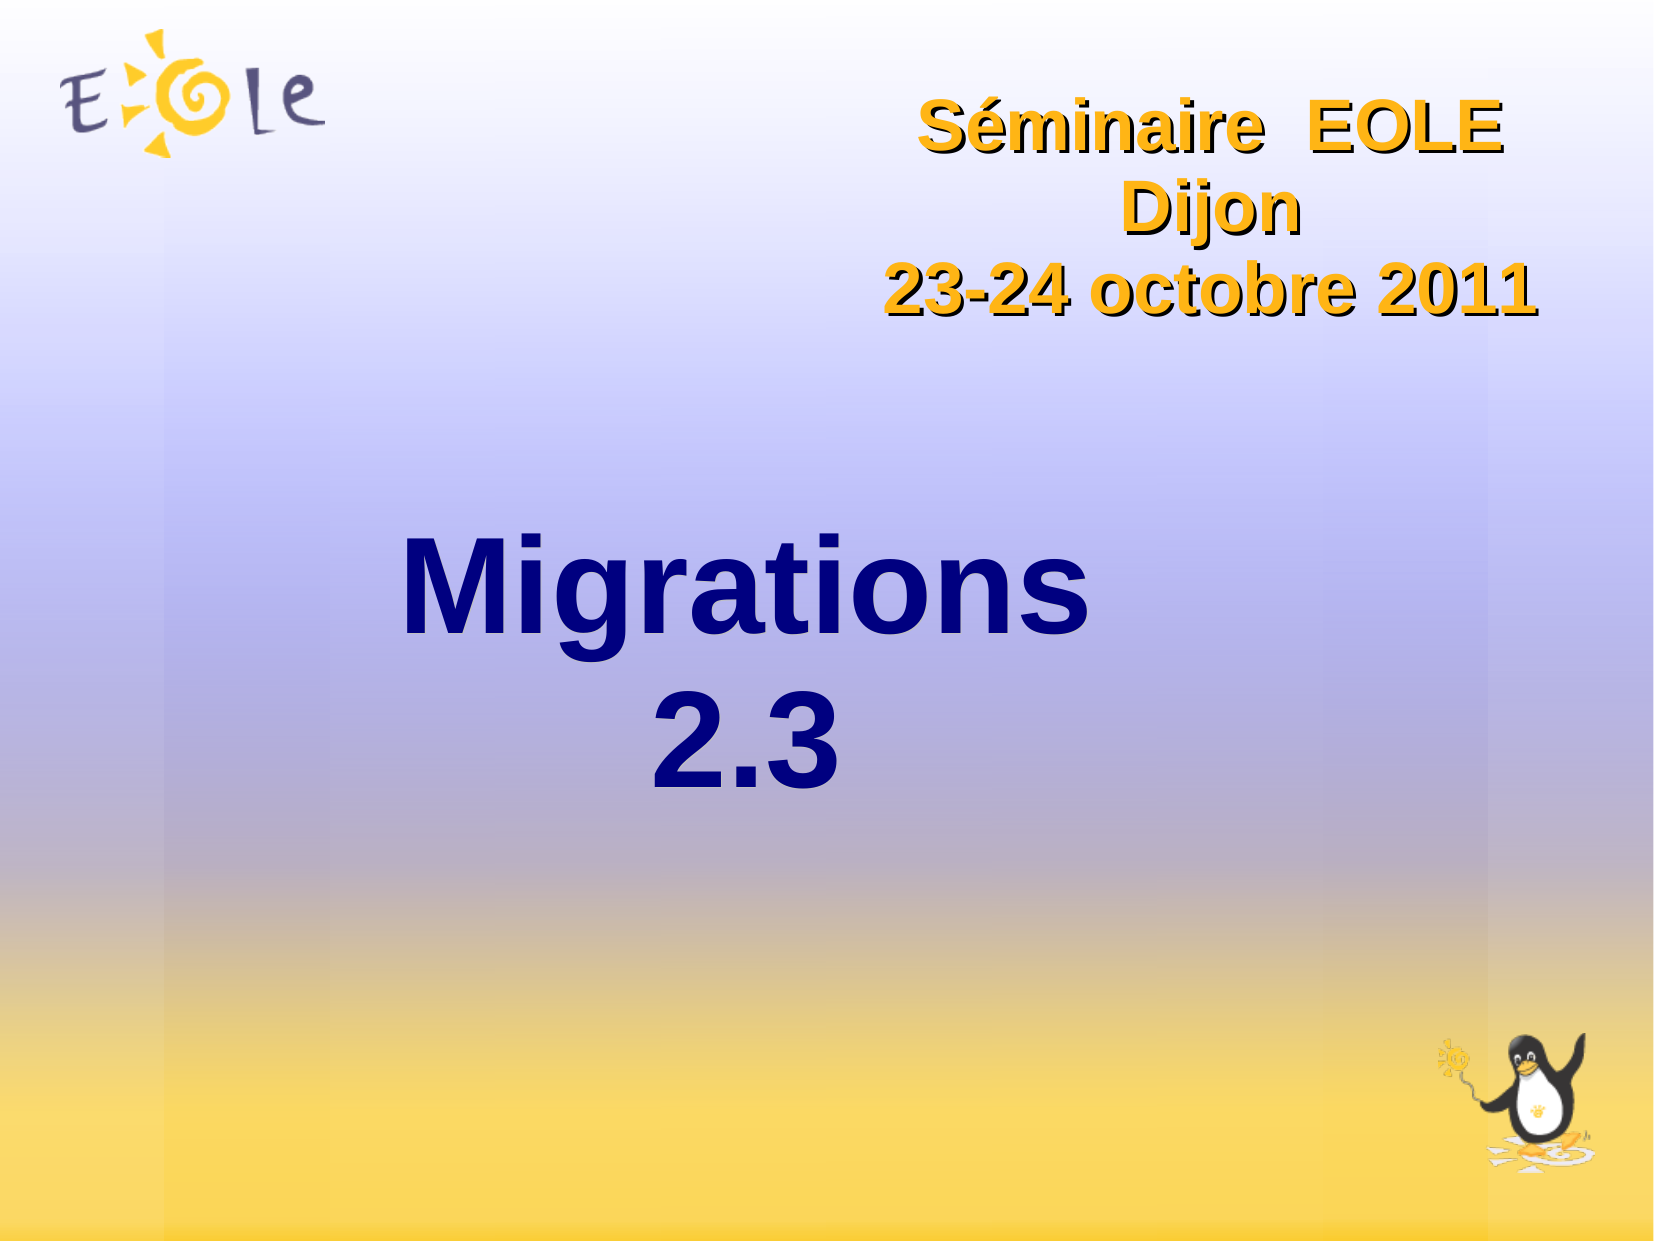

# Séminaire EOLE Dijon 23-24 octobre 2011
Migrations
2.3